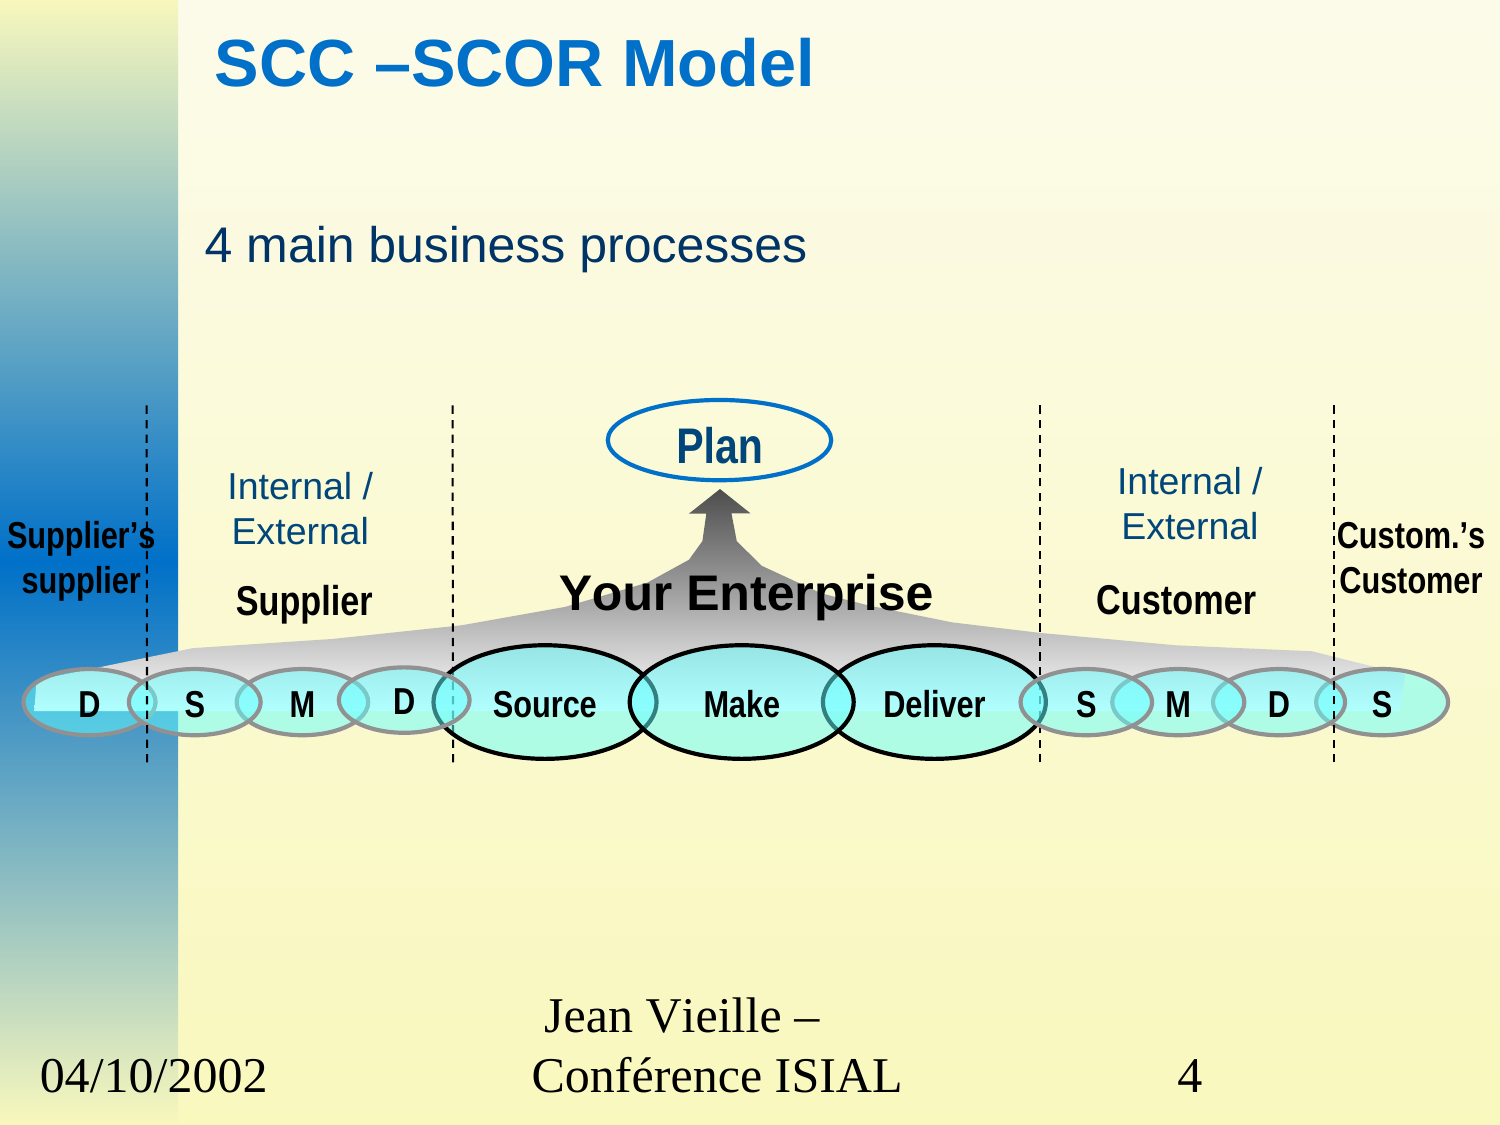

# SCC –SCOR Model
4 main business processes
Plan
Internal / External
Internal / External
Supplier’s supplier
Custom.’s Customer
Your Enterprise
Customer
Supplier
Source
Make
Deliver
D
D
S
M
S
M
D
S
4